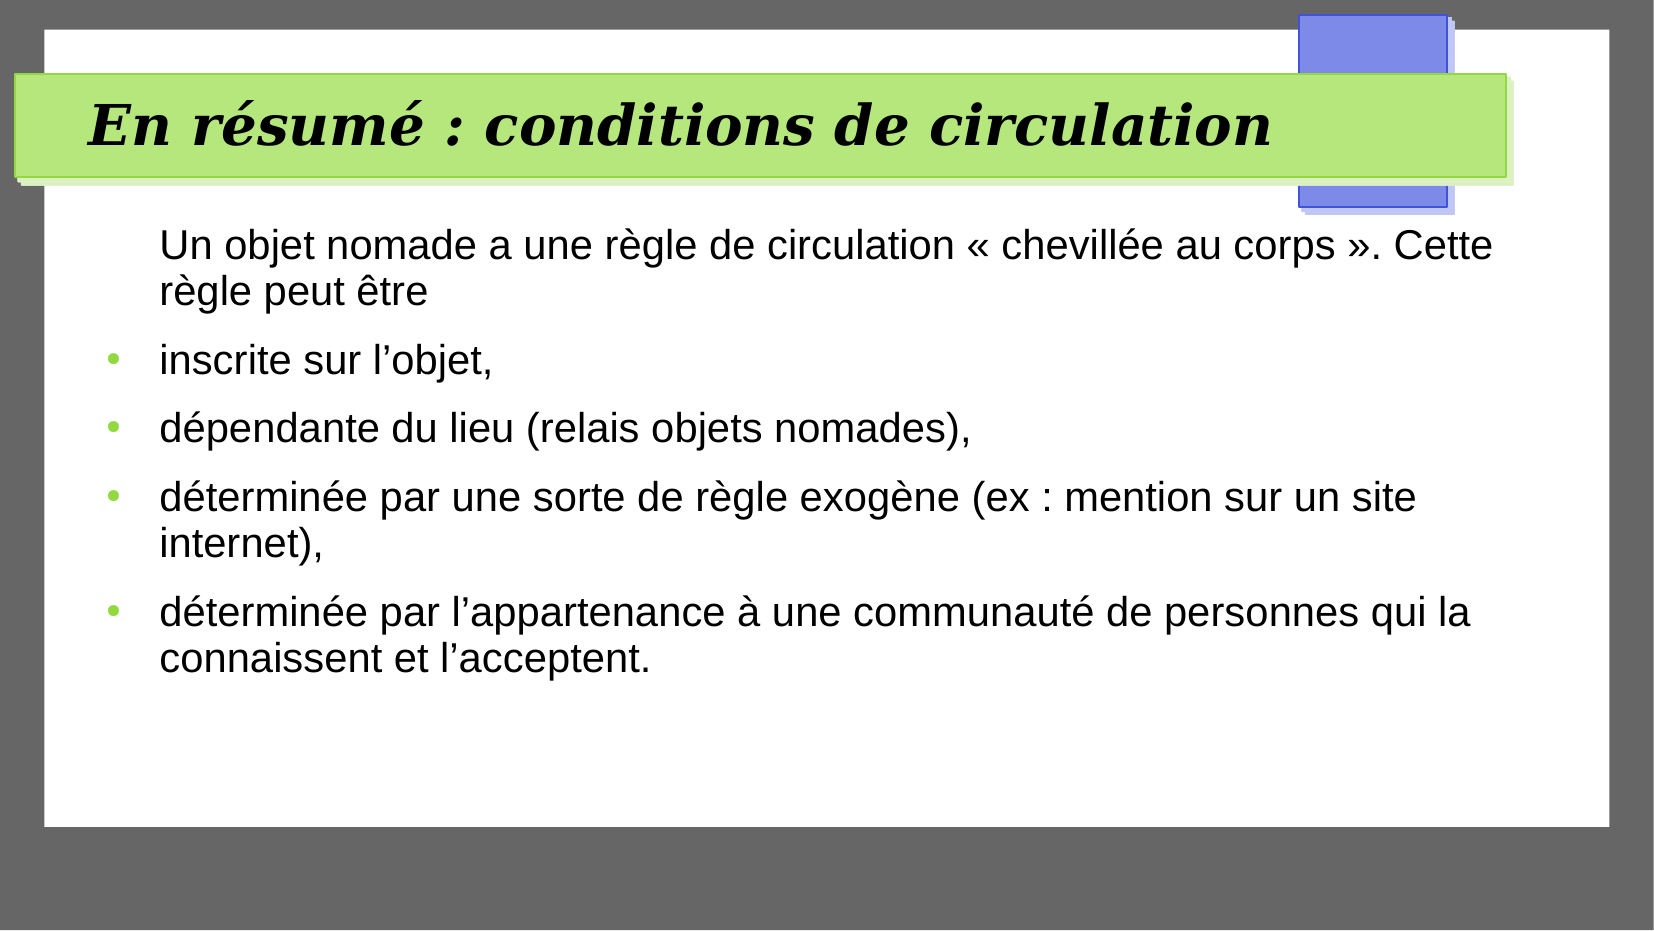

# En résumé : conditions de circulation
Un objet nomade a une règle de circulation « chevillée au corps ». Cette règle peut être
inscrite sur l’objet,
dépendante du lieu (relais objets nomades),
déterminée par une sorte de règle exogène (ex : mention sur un site internet),
déterminée par l’appartenance à une communauté de personnes qui la connaissent et l’acceptent.